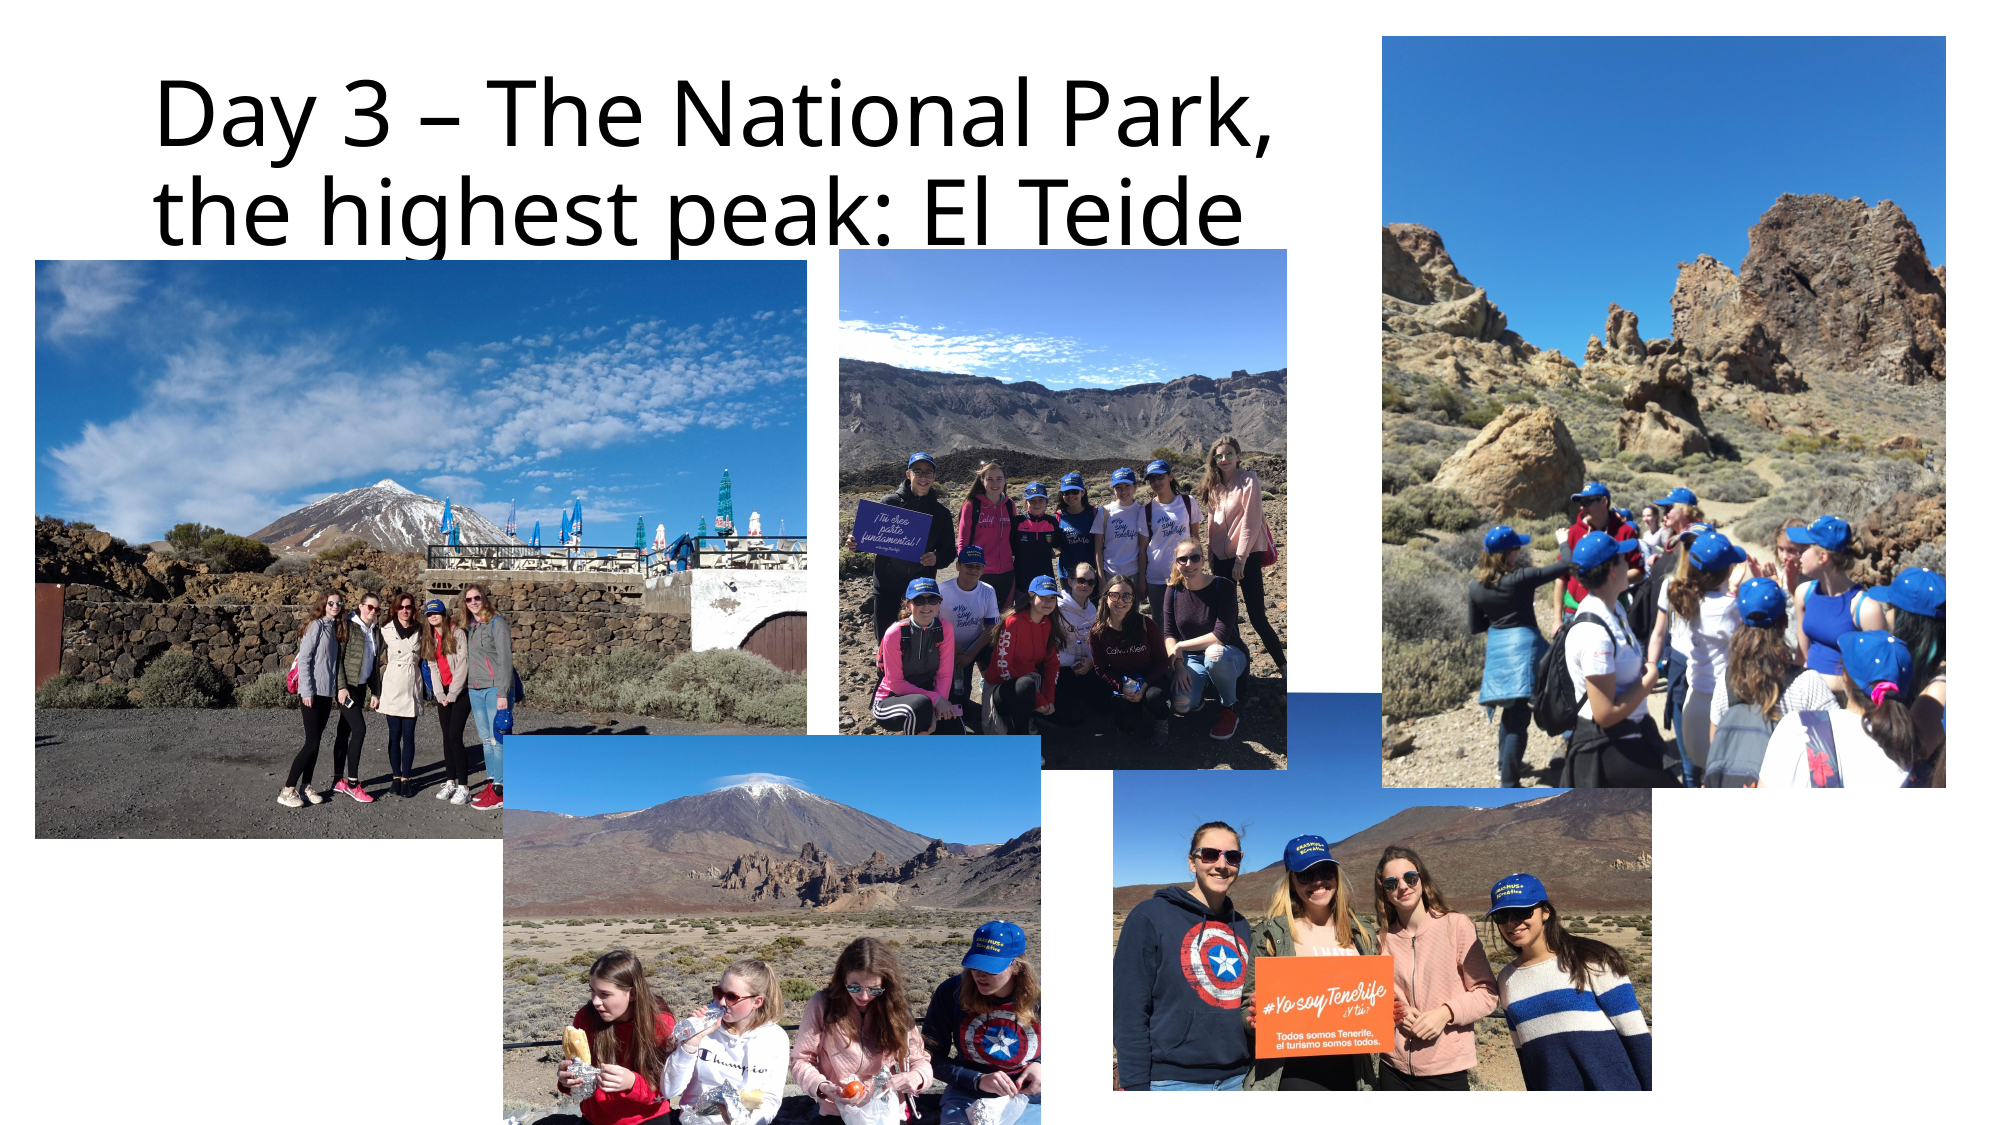

# Day 3 – The National Park, the highest peak: El Teide